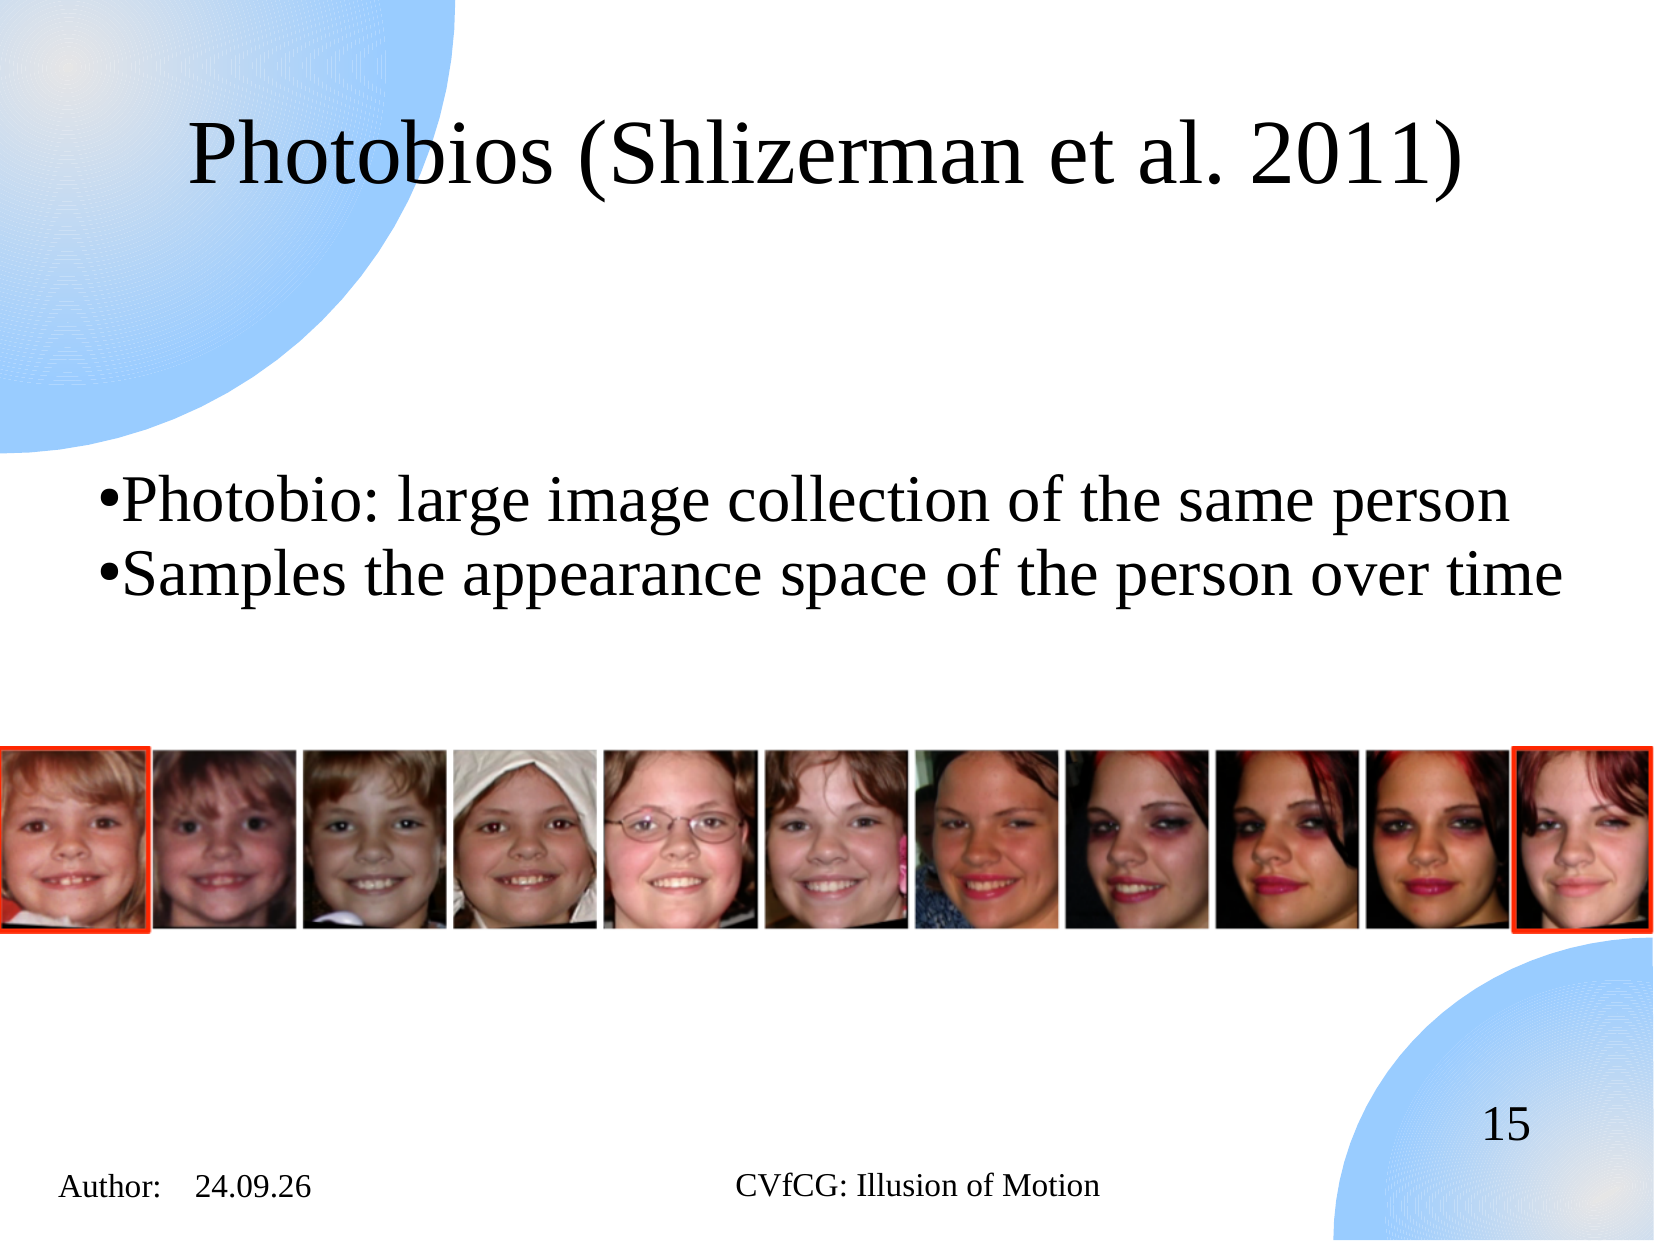

# Photobios (Shlizerman et al. 2011)
Photobio: large image collection of the same person
Samples the appearance space of the person over time
CVfCG: Illusion of Motion